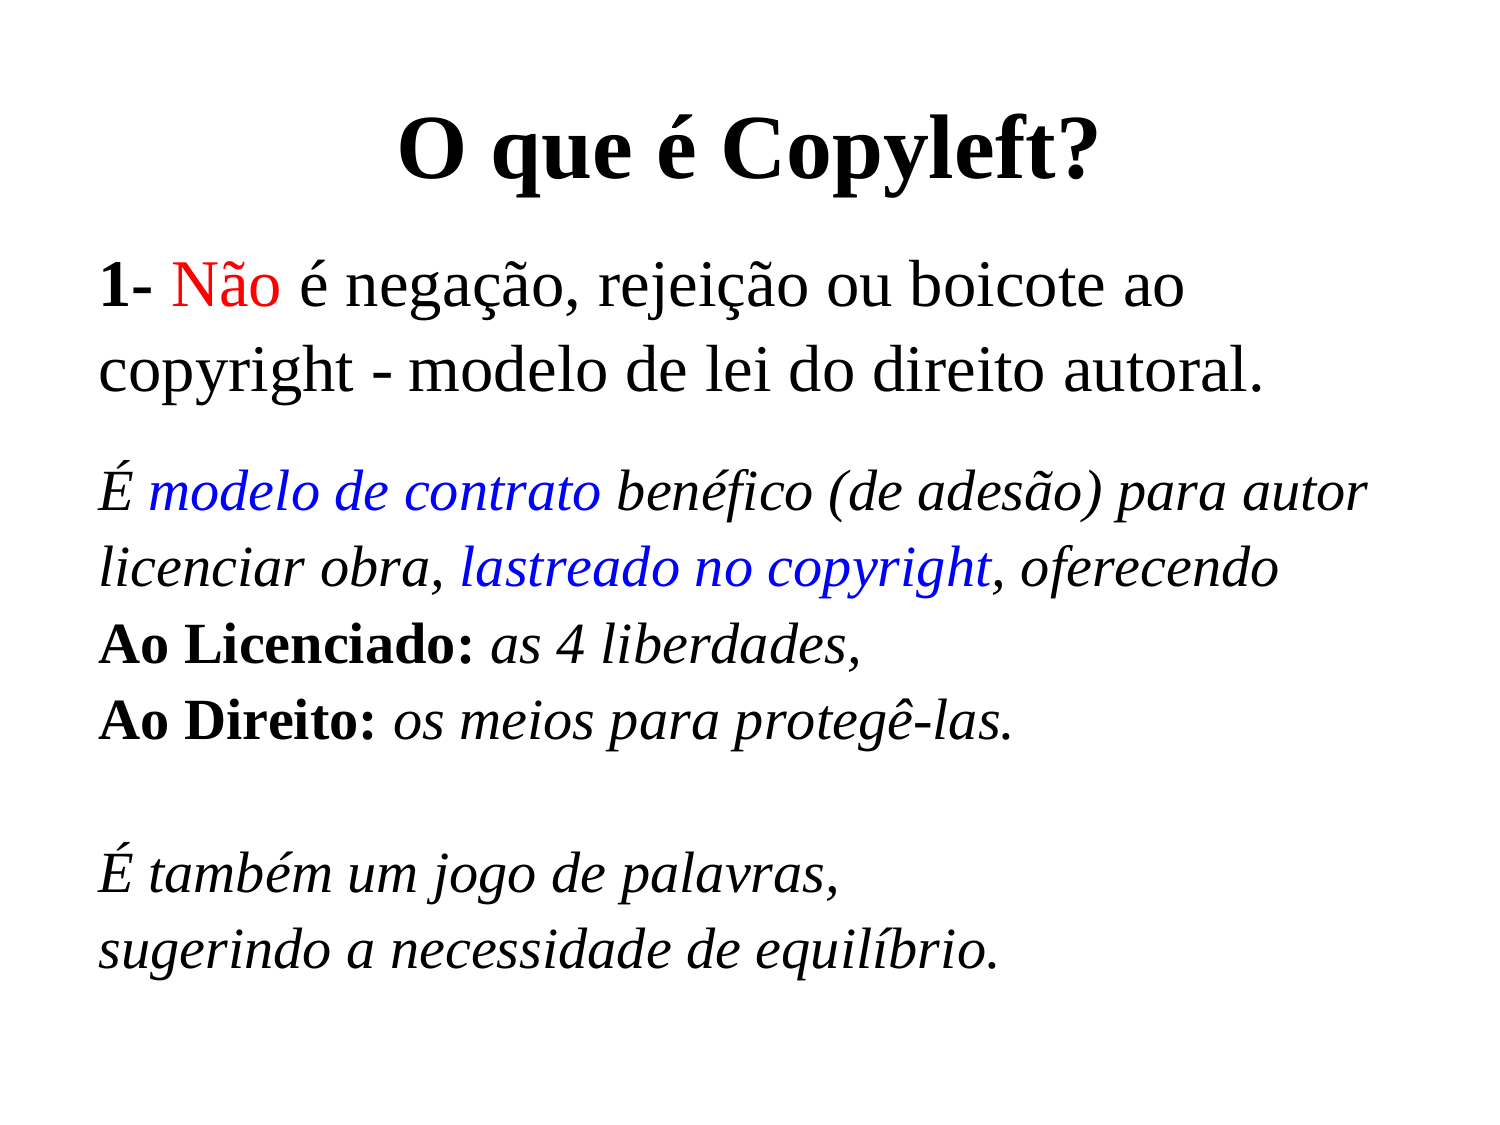

# O que é Copyleft?
1- Não é negação, rejeição ou boicote ao
copyright - modelo de lei do direito autoral.
É modelo de contrato benéfico (de adesão) para autor
licenciar obra, lastreado no copyright, oferecendo
Ao Licenciado: as 4 liberdades,
Ao Direito: os meios para protegê-las.
É também um jogo de palavras,
sugerindo a necessidade de equilíbrio.